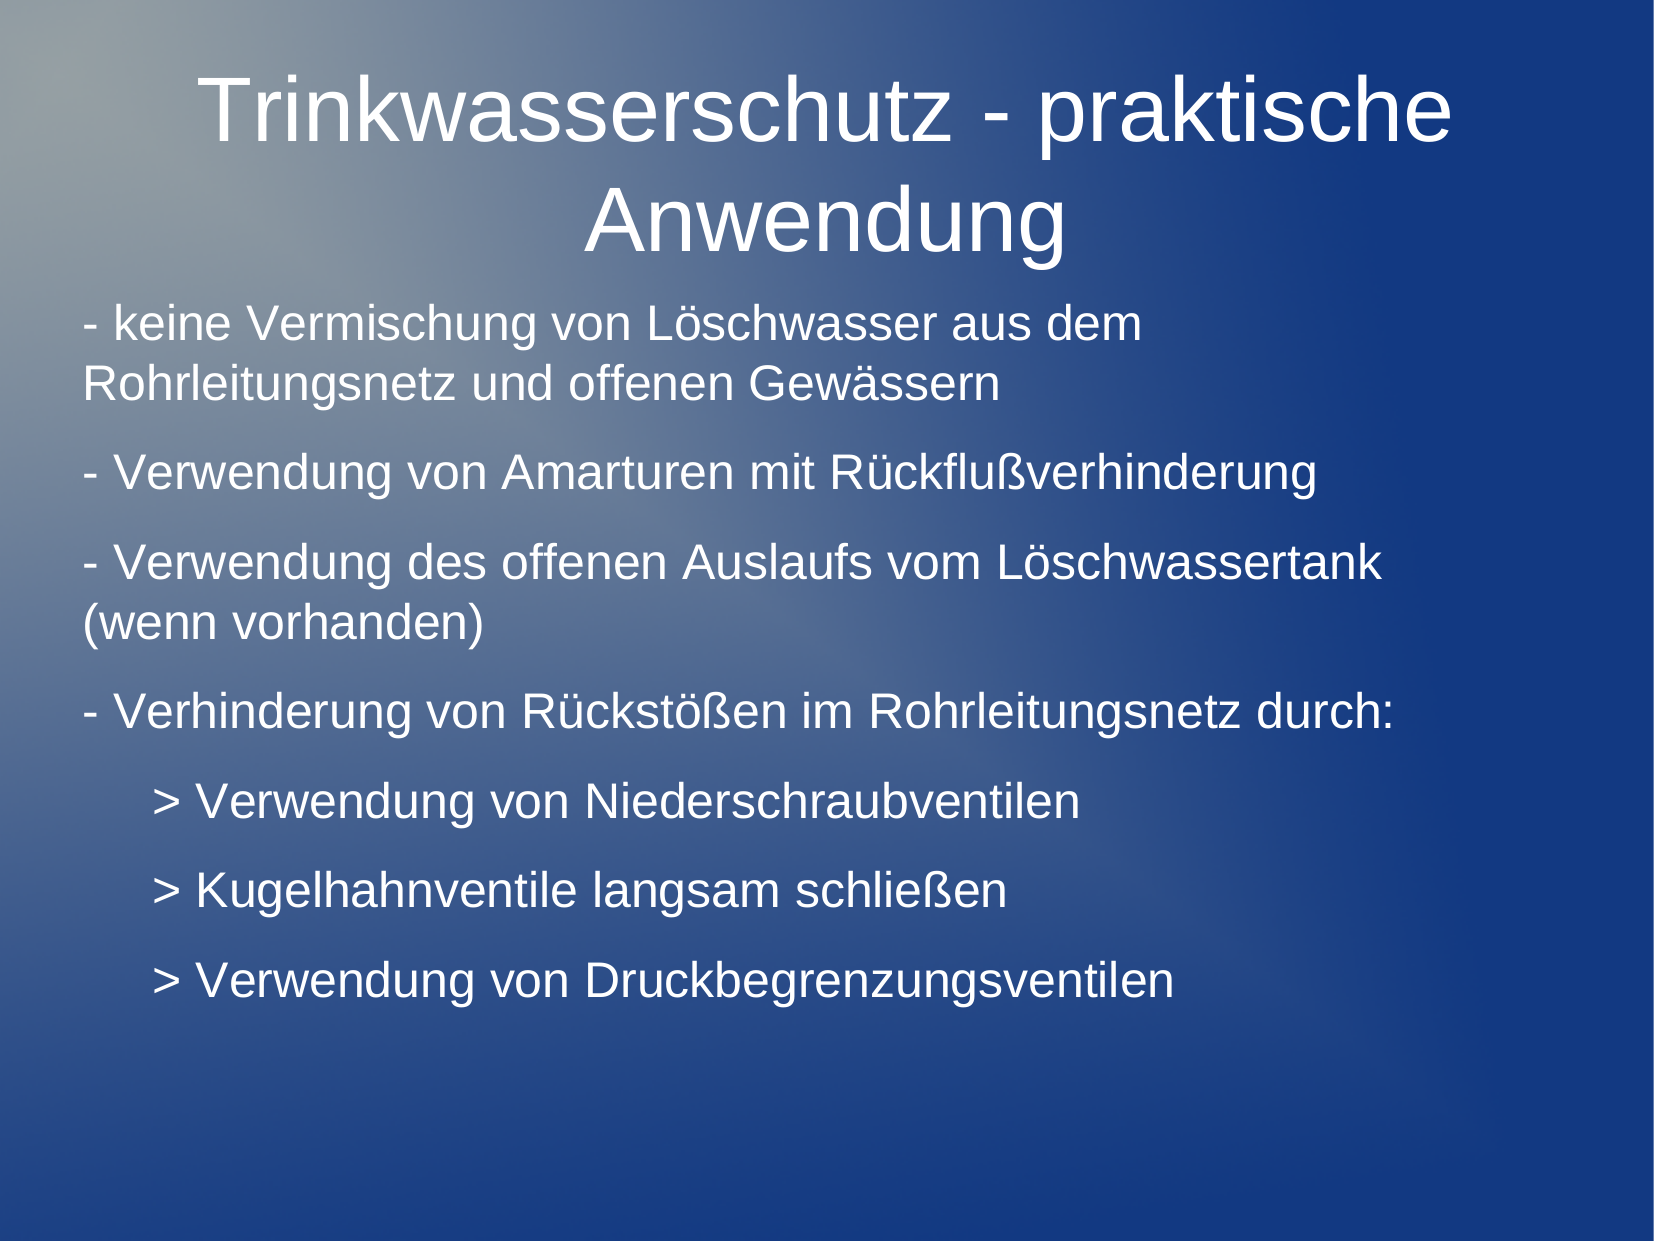

# Trinkwasserschutz - praktische Anwendung
- keine Vermischung von Löschwasser aus dem Rohrleitungsnetz und offenen Gewässern
- Verwendung von Amarturen mit Rückflußverhinderung
- Verwendung des offenen Auslaufs vom Löschwassertank (wenn vorhanden)
- Verhinderung von Rückstößen im Rohrleitungsnetz durch:
 > Verwendung von Niederschraubventilen
 > Kugelhahnventile langsam schließen
 > Verwendung von Druckbegrenzungsventilen